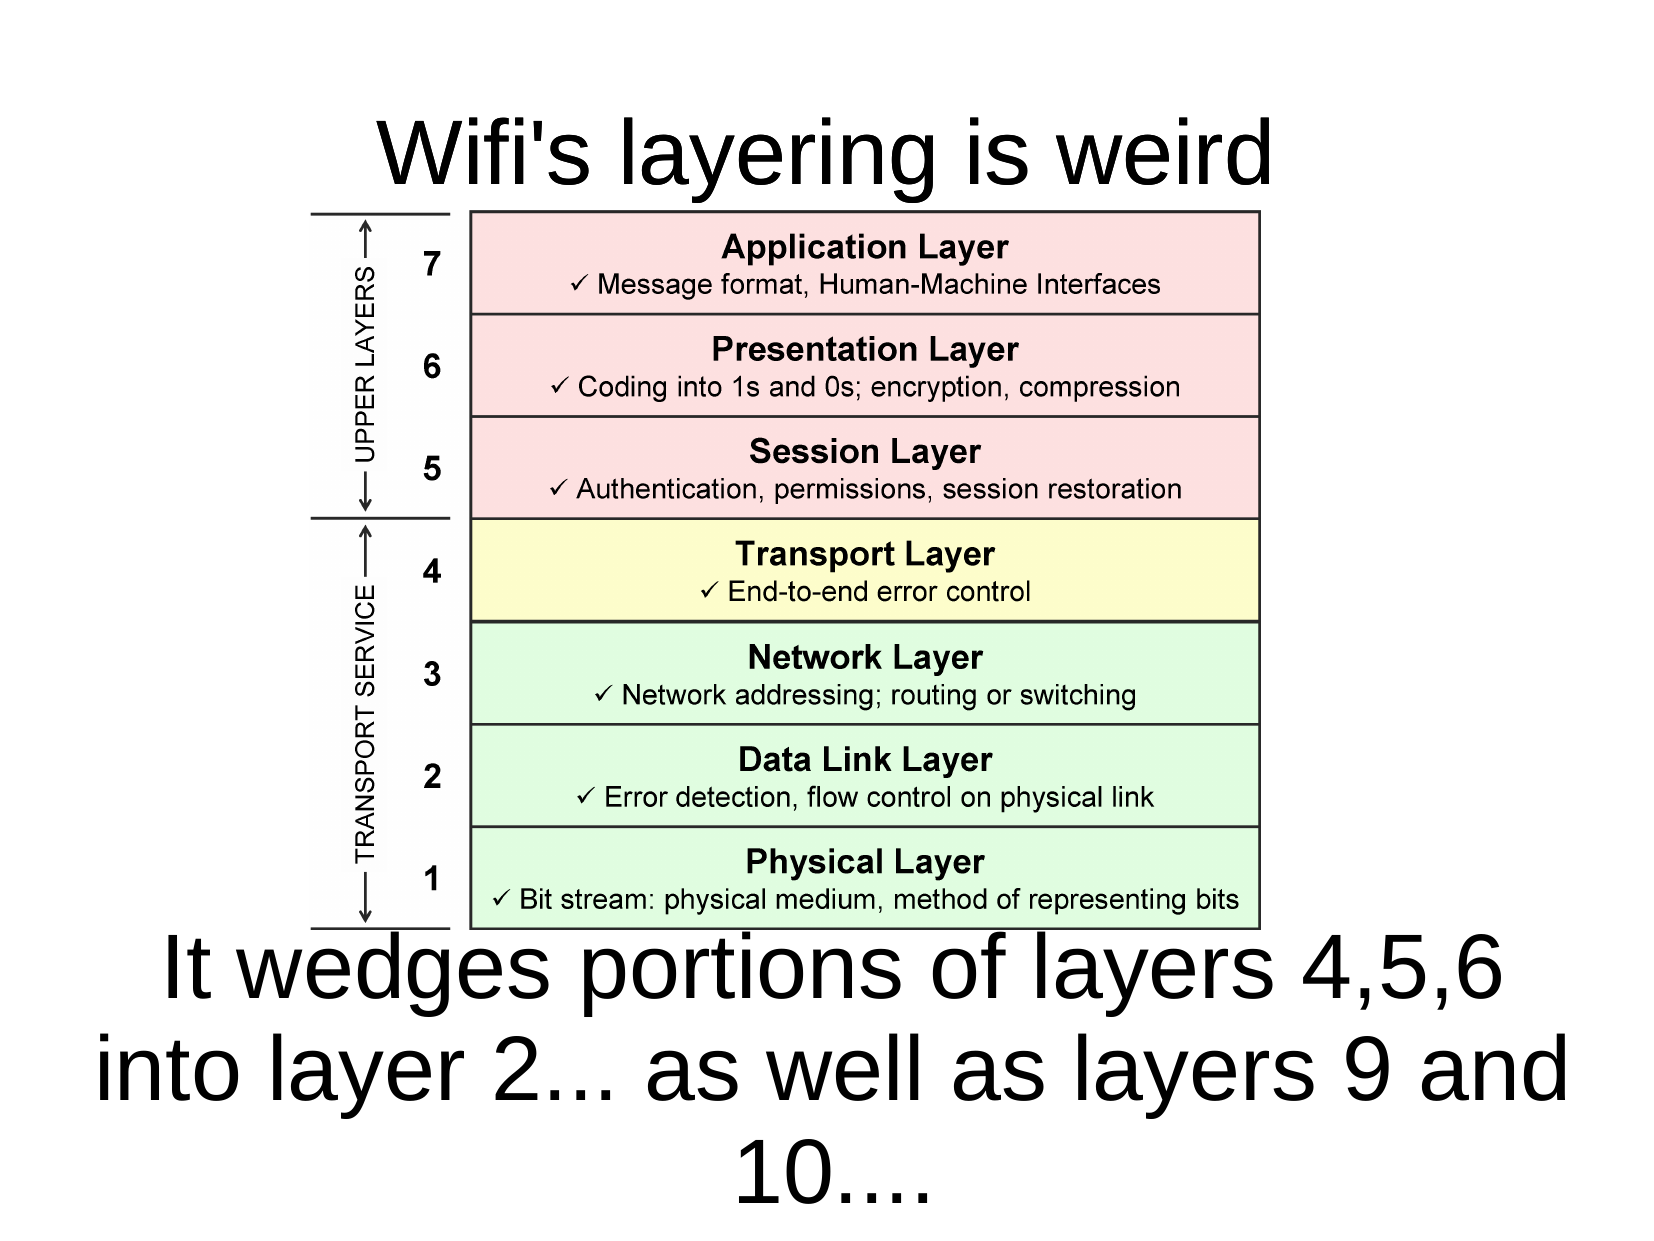

# Wifi's layering is weird
Wifi's layering is weird
It wedges portions of layers 4,5,6 into layer 2... as well as layers 9 and 10....